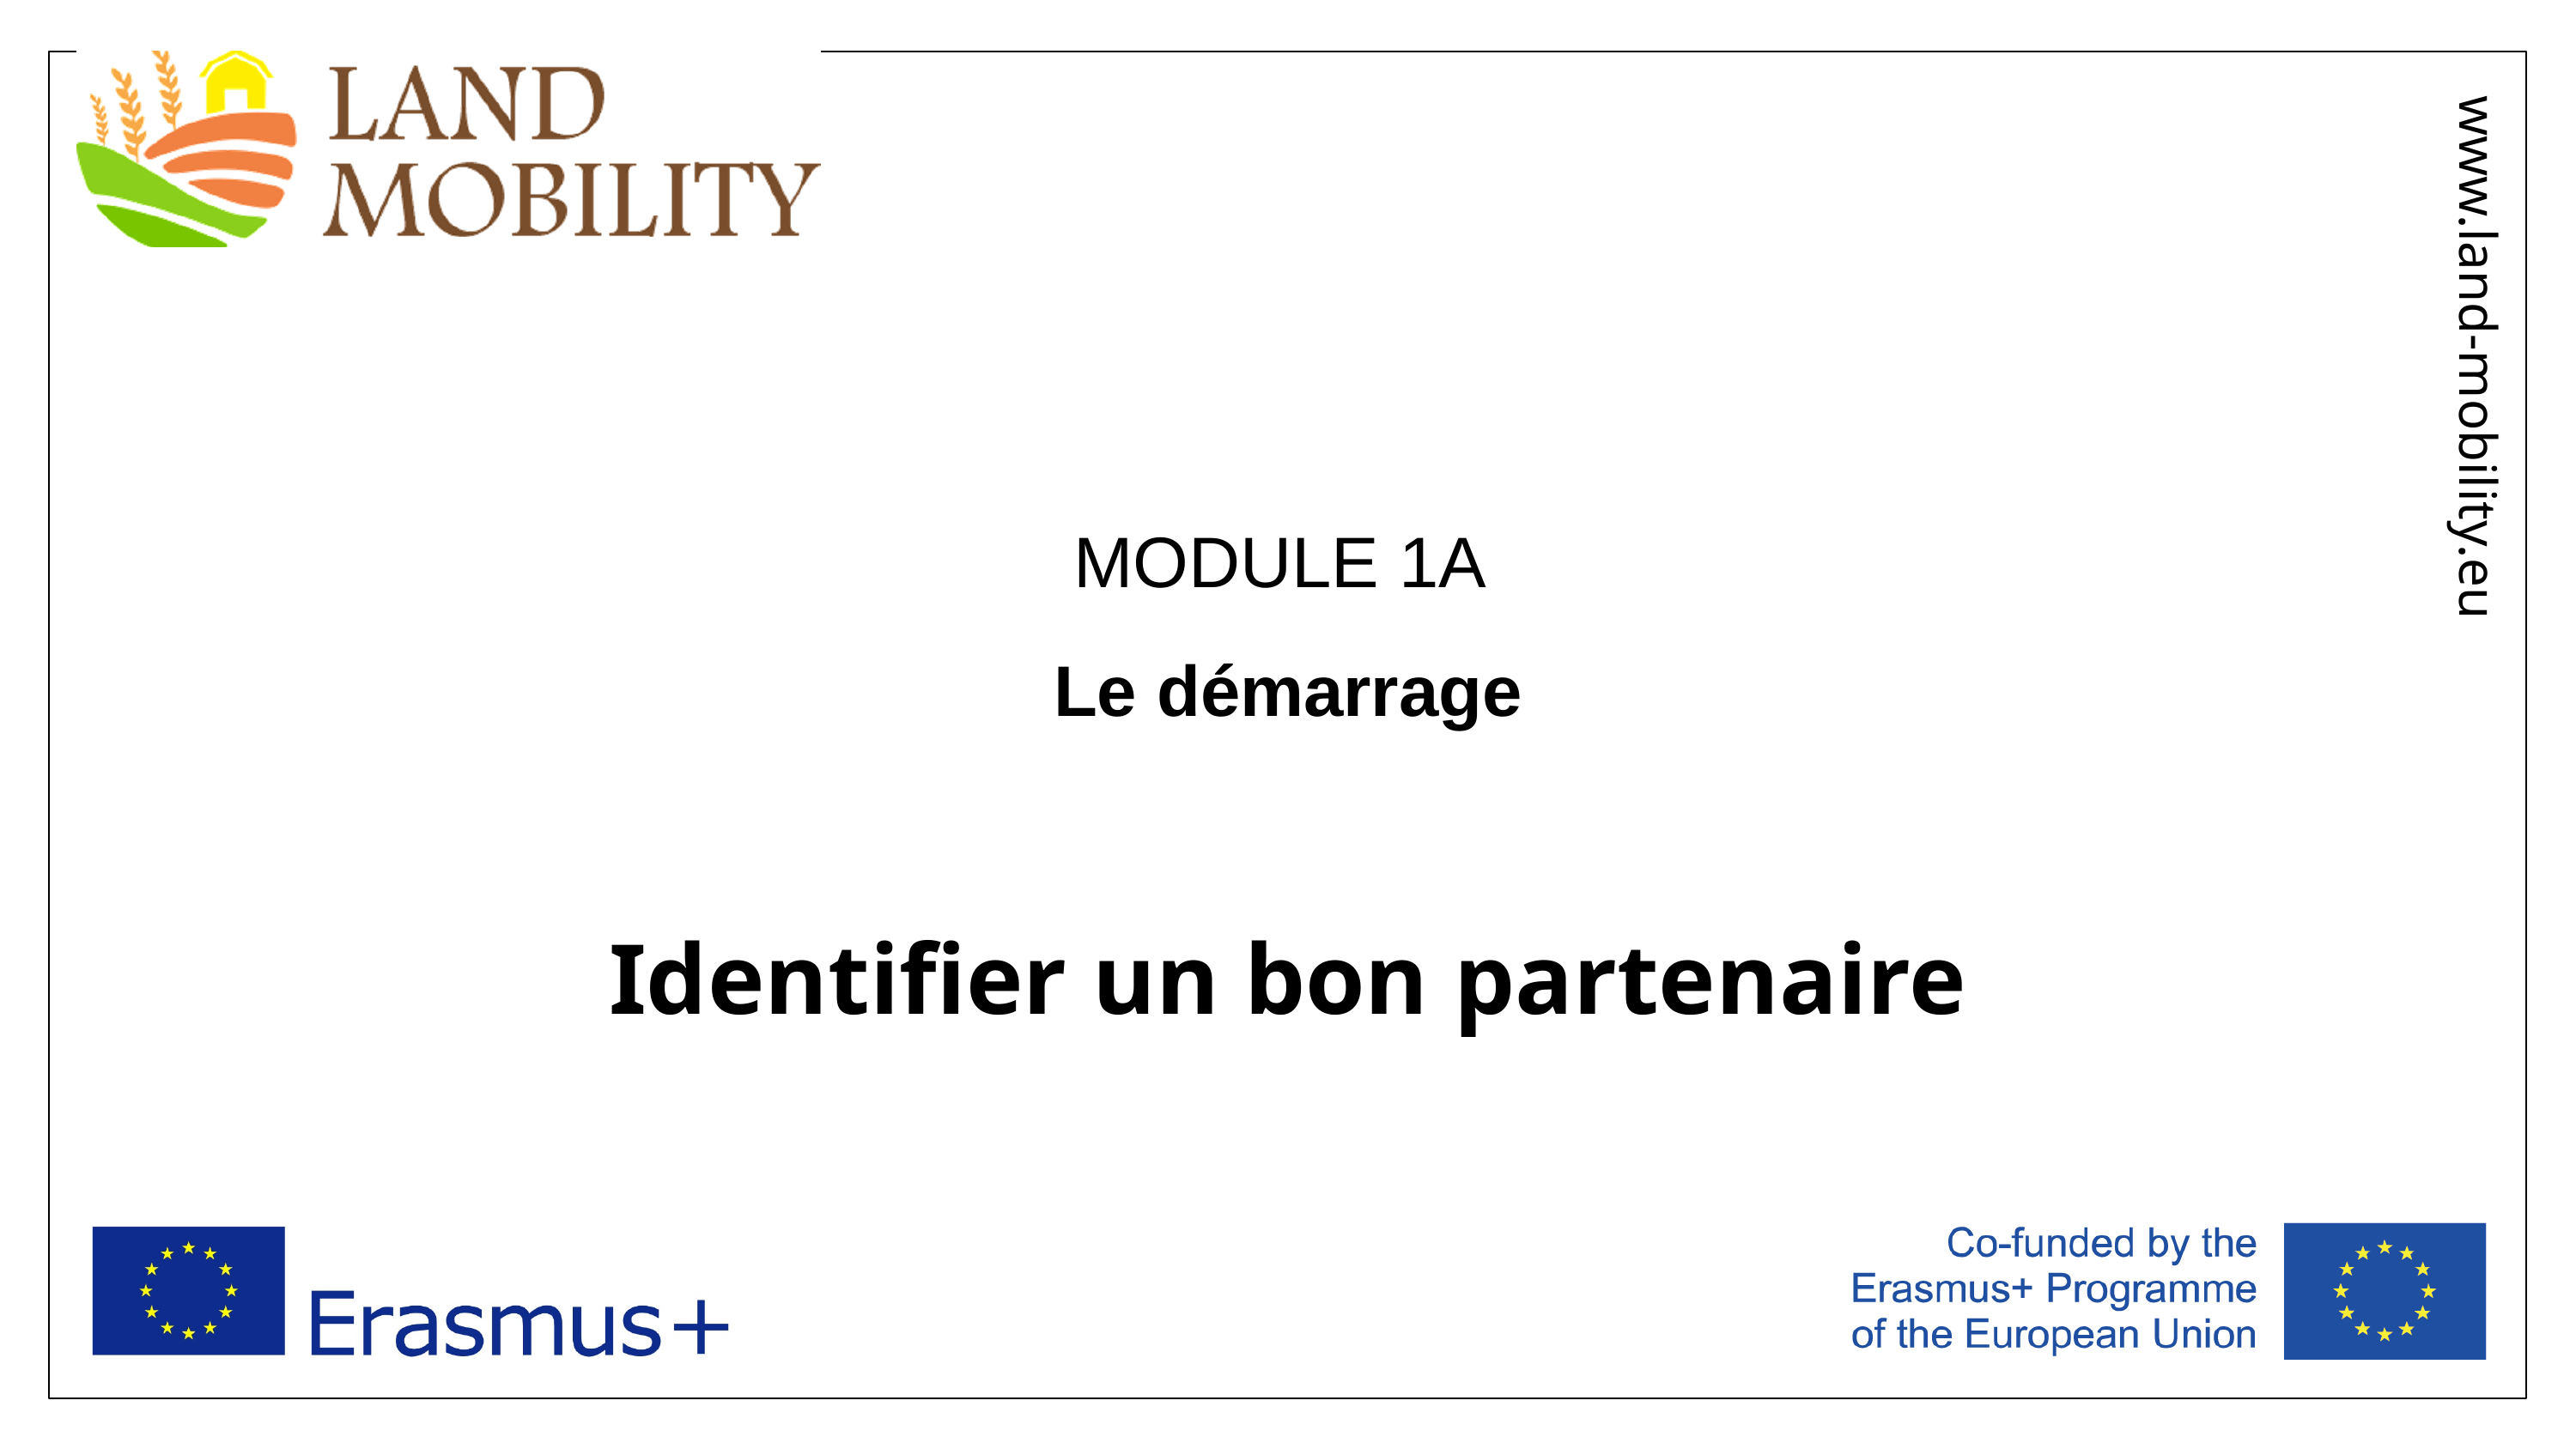

MODULE 1A
Le démarrage
Identifier un bon partenaire
www.land-mobility.eu